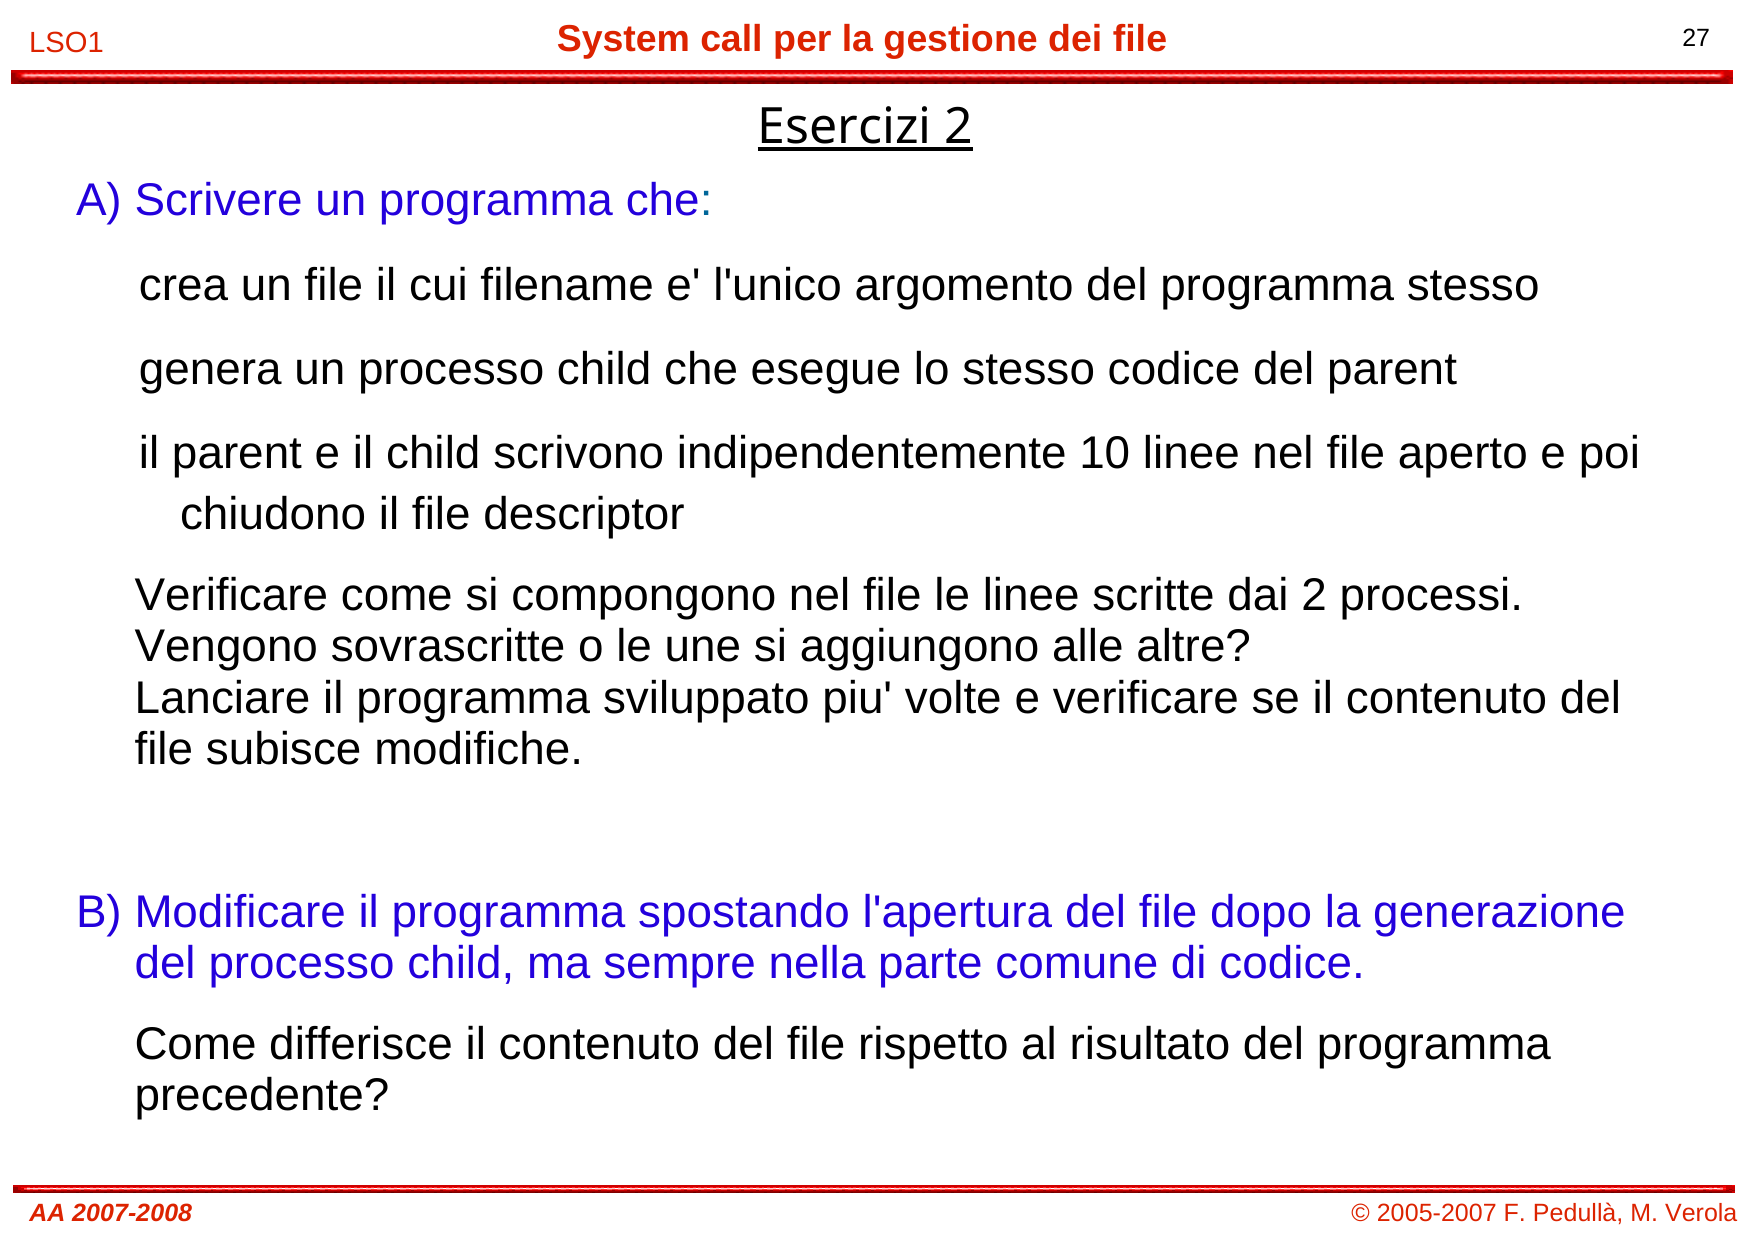

Esercizi 2
# A) Scrivere un programma che:
crea un file il cui filename e' l'unico argomento del programma stesso
genera un processo child che esegue lo stesso codice del parent
il parent e il child scrivono indipendentemente 10 linee nel file aperto e poi chiudono il file descriptor
Verificare come si compongono nel file le linee scritte dai 2 processi.
Vengono sovrascritte o le une si aggiungono alle altre?
Lanciare il programma sviluppato piu' volte e verificare se il contenuto del file subisce modifiche.
B) Modificare il programma spostando l'apertura del file dopo la generazione del processo child, ma sempre nella parte comune di codice.
Come differisce il contenuto del file rispetto al risultato del programma precedente?